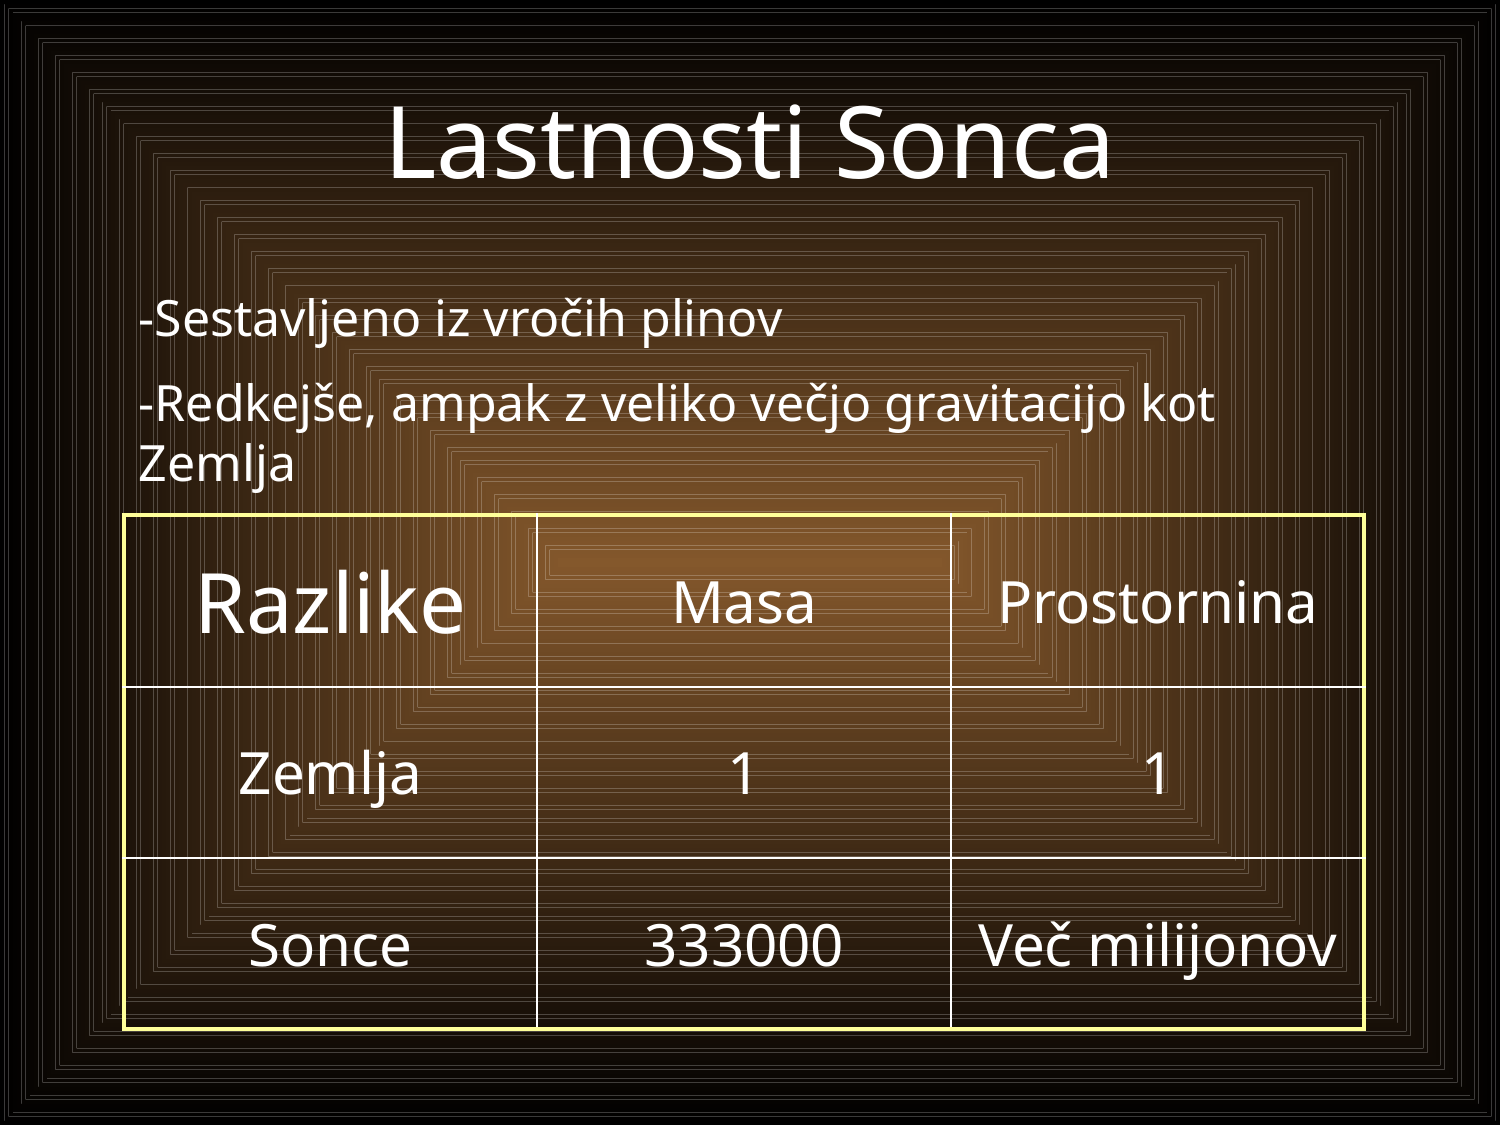

# Lastnosti Sonca
-Sestavljeno iz vročih plinov
-Redkejše, ampak z veliko večjo gravitacijo kot Zemlja
| Razlike | Masa | Prostornina |
| --- | --- | --- |
| Zemlja | 1 | 1 |
| Sonce | 333000 | Več milijonov |